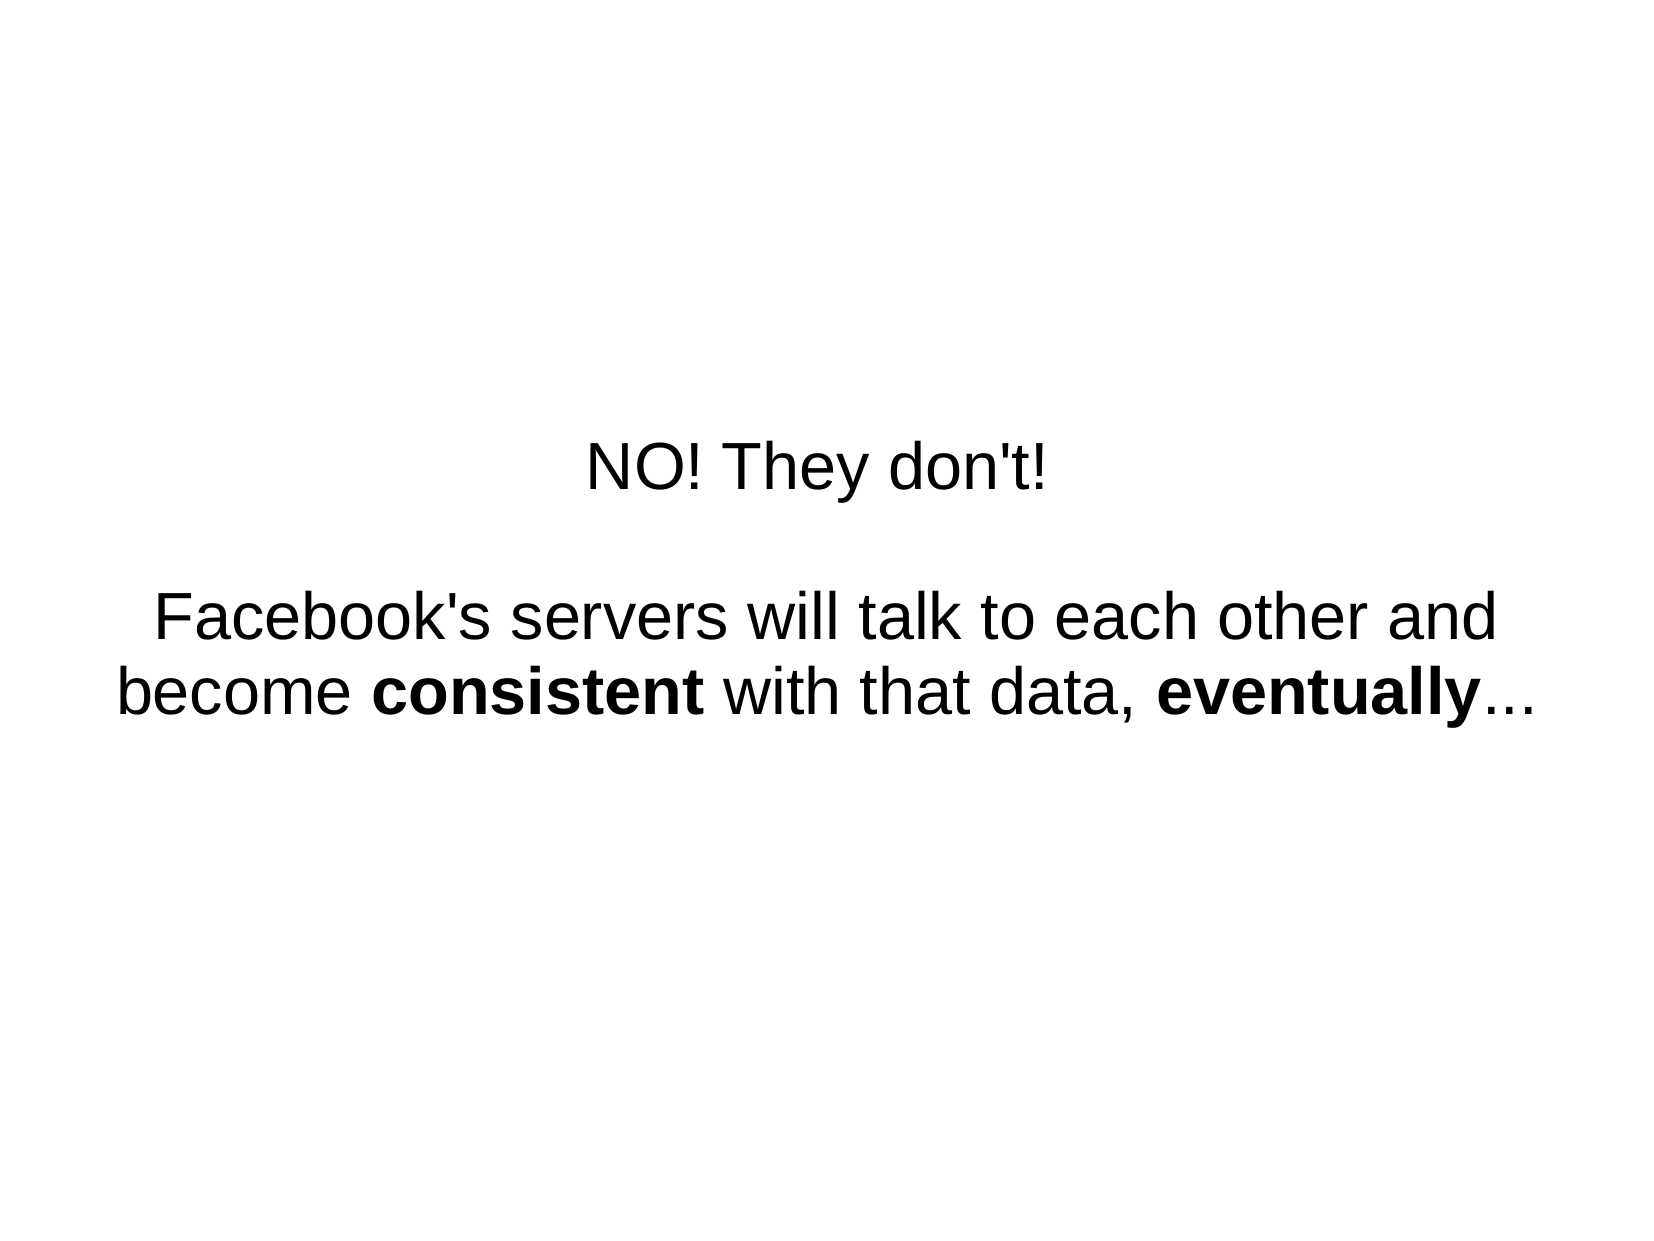

# NO! They don't!
Facebook's servers will talk to each other and become consistent with that data, eventually...